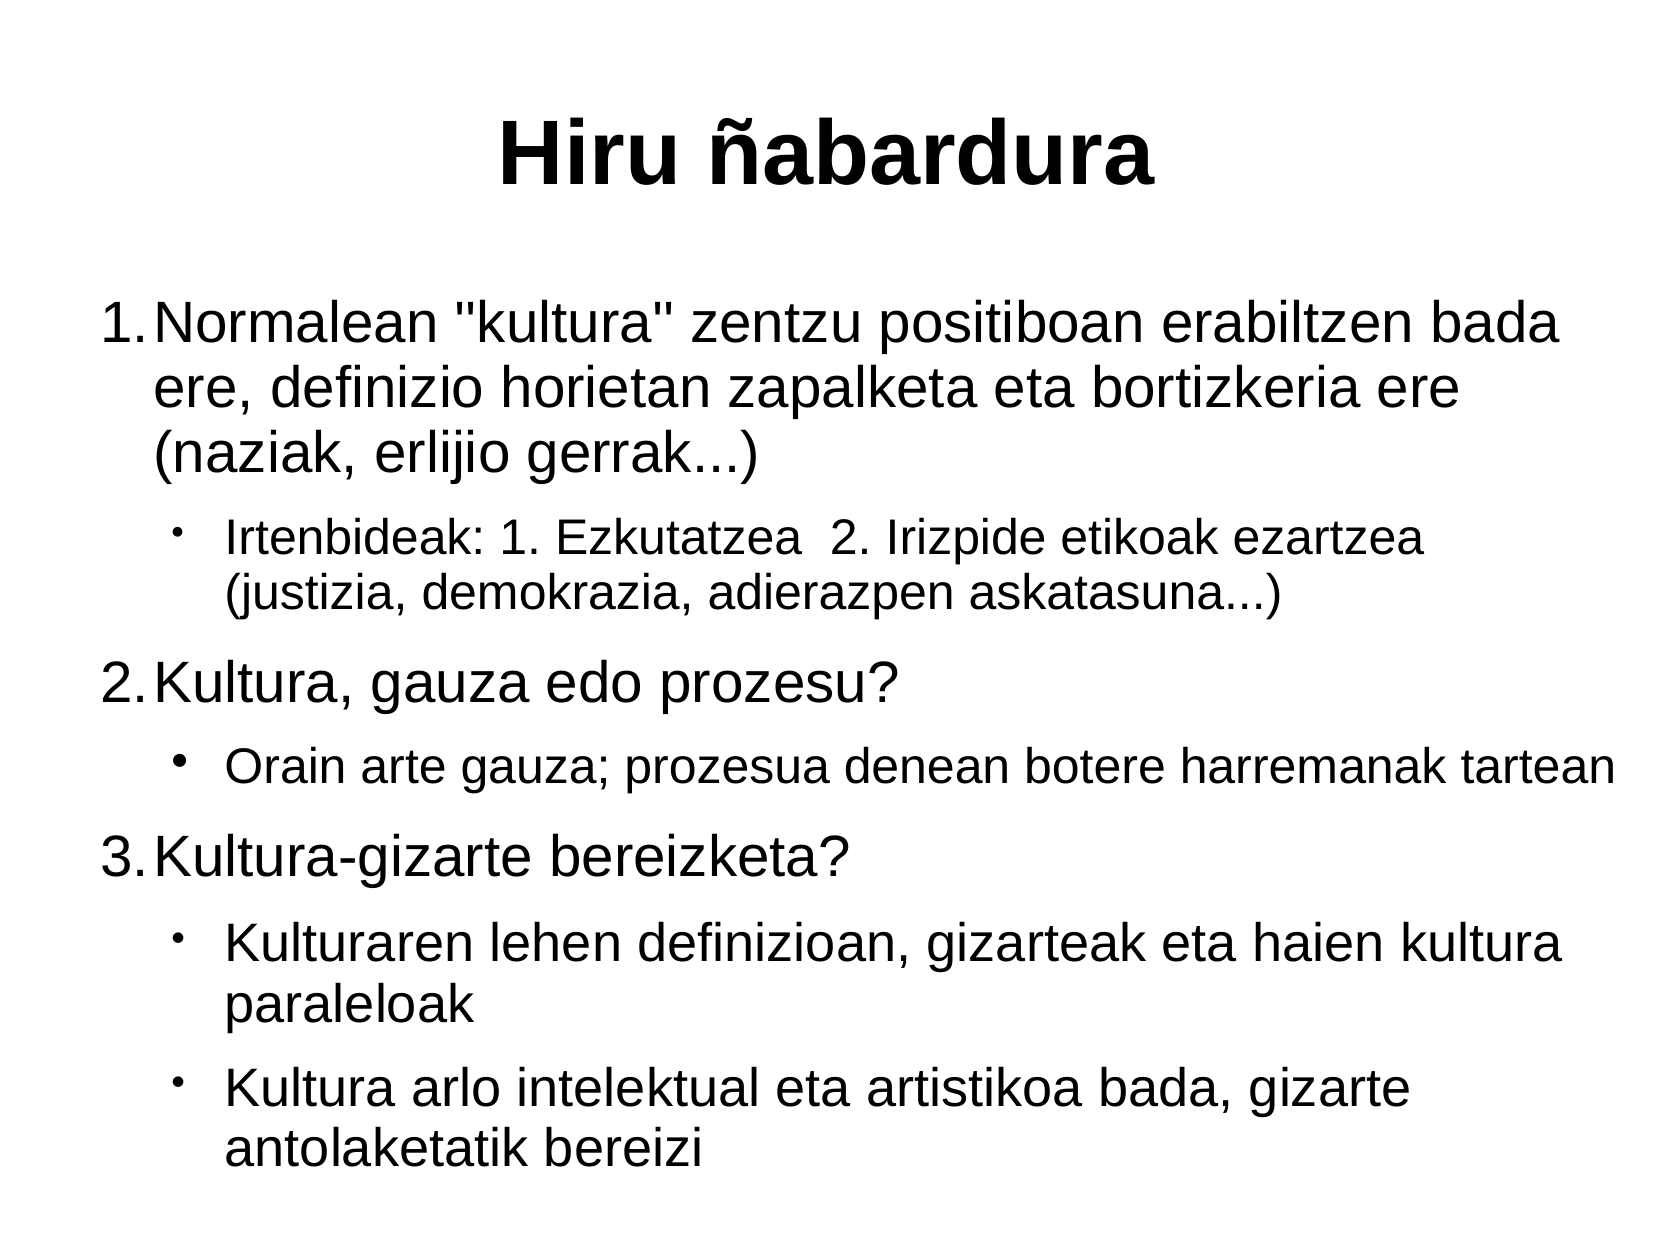

# Hiru ñabardura
Normalean ''kultura'' zentzu positiboan erabiltzen bada ere, definizio horietan zapalketa eta bortizkeria ere (naziak, erlijio gerrak...)
Irtenbideak: 1. Ezkutatzea 2. Irizpide etikoak ezartzea (justizia, demokrazia, adierazpen askatasuna...)
Kultura, gauza edo prozesu?
Orain arte gauza; prozesua denean botere harremanak tartean
Kultura-gizarte bereizketa?
Kulturaren lehen definizioan, gizarteak eta haien kultura paraleloak
Kultura arlo intelektual eta artistikoa bada, gizarte antolaketatik bereizi